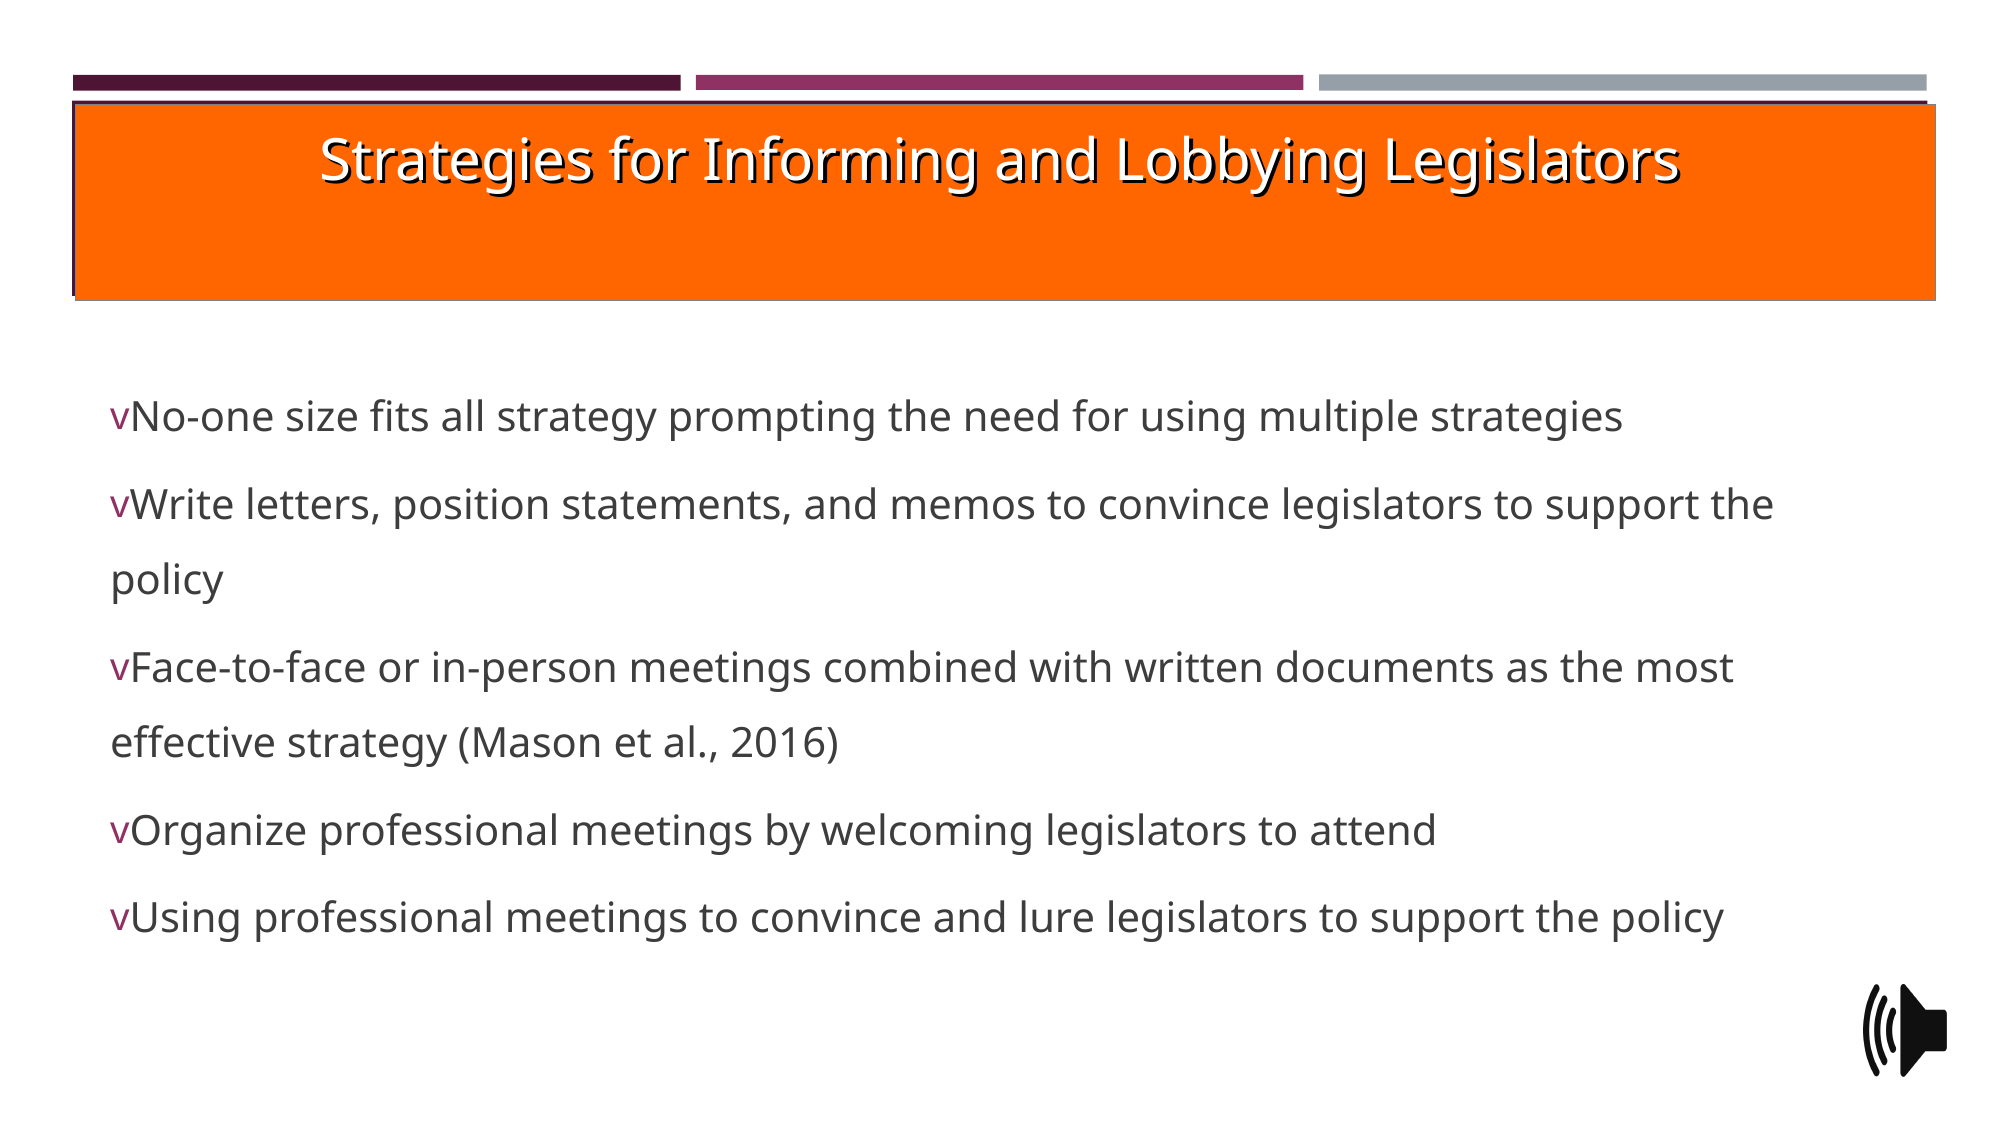

# Strategies for Informing and Lobbying Legislators
No-one size fits all strategy prompting the need for using multiple strategies
Write letters, position statements, and memos to convince legislators to support the policy
Face-to-face or in-person meetings combined with written documents as the most effective strategy (Mason et al., 2016)
Organize professional meetings by welcoming legislators to attend
Using professional meetings to convince and lure legislators to support the policy